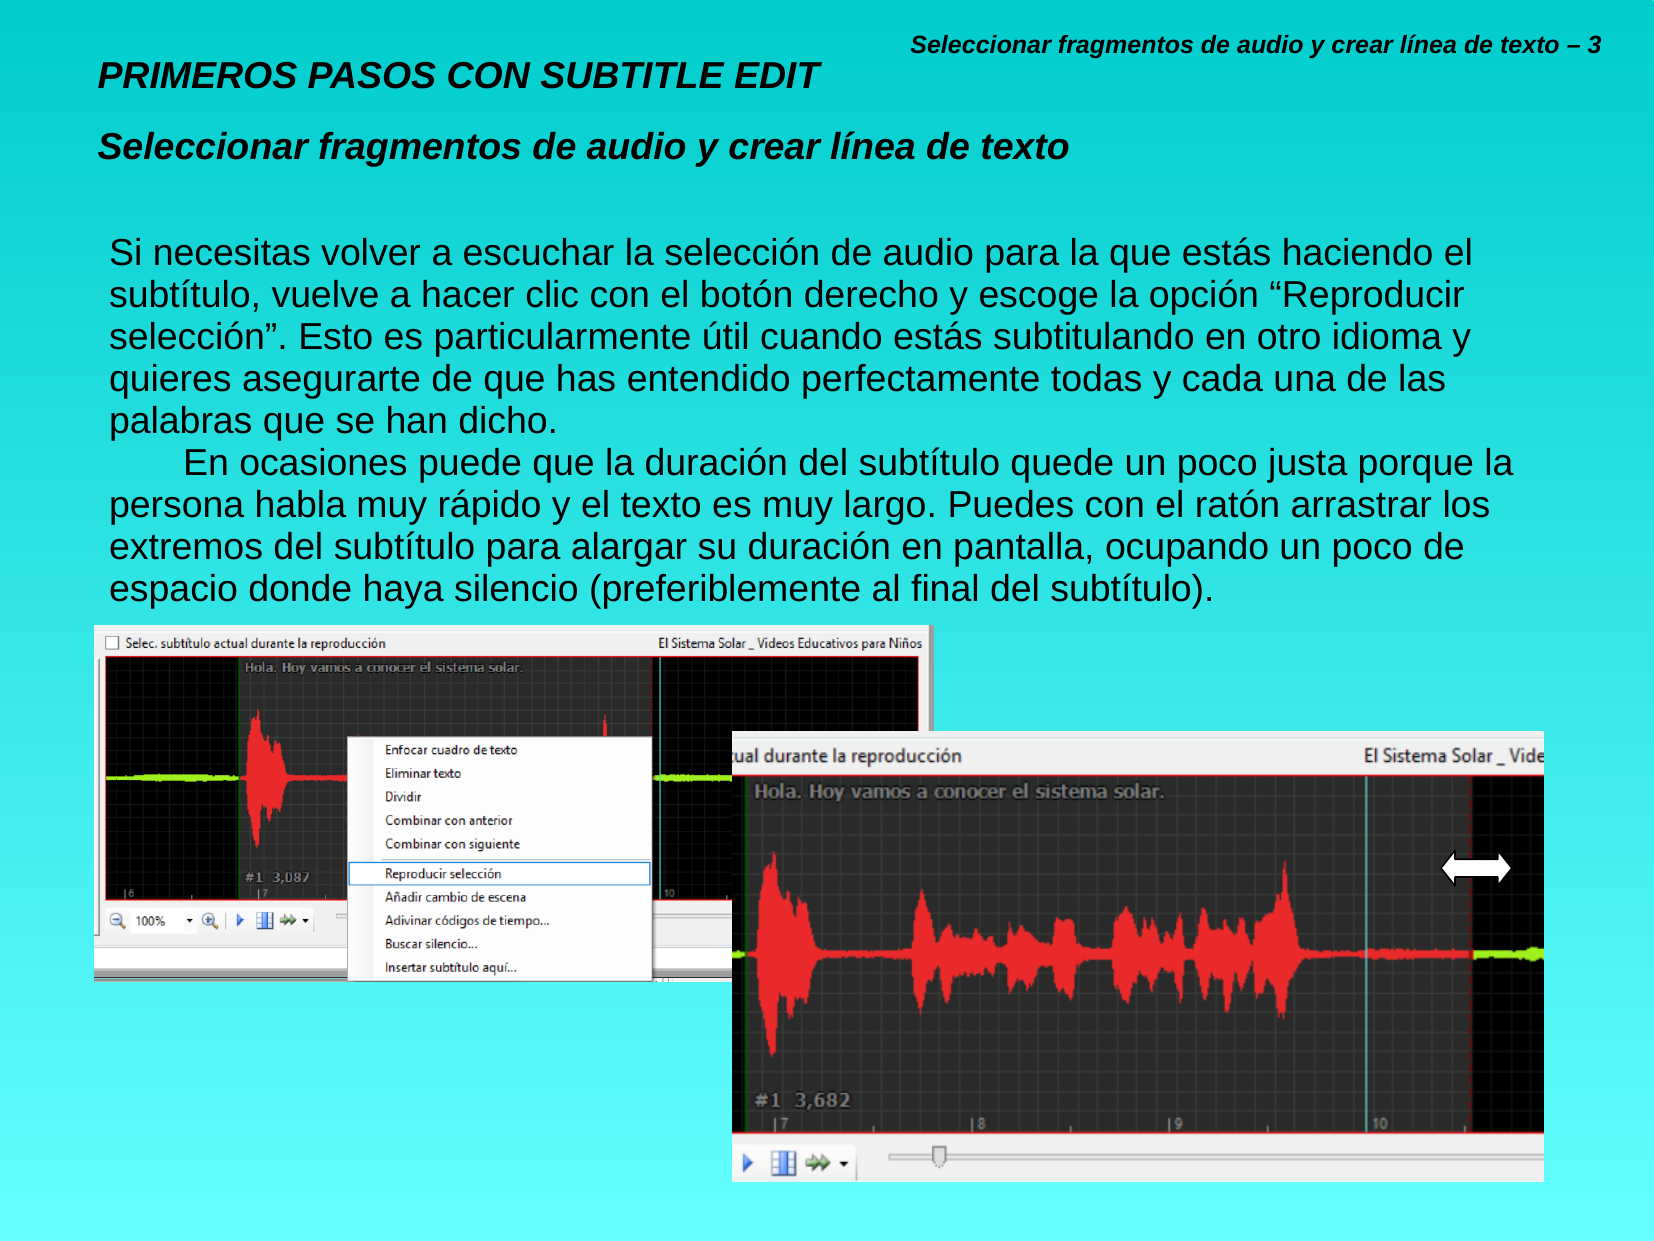

Seleccionar fragmentos de audio y crear línea de texto – 3
PRIMEROS PASOS CON SUBTITLE EDIT
Seleccionar fragmentos de audio y crear línea de texto
Si necesitas volver a escuchar la selección de audio para la que estás haciendo el subtítulo, vuelve a hacer clic con el botón derecho y escoge la opción “Reproducir selección”. Esto es particularmente útil cuando estás subtitulando en otro idioma y quieres asegurarte de que has entendido perfectamente todas y cada una de las palabras que se han dicho.
	En ocasiones puede que la duración del subtítulo quede un poco justa porque la persona habla muy rápido y el texto es muy largo. Puedes con el ratón arrastrar los extremos del subtítulo para alargar su duración en pantalla, ocupando un poco de espacio donde haya silencio (preferiblemente al final del subtítulo).